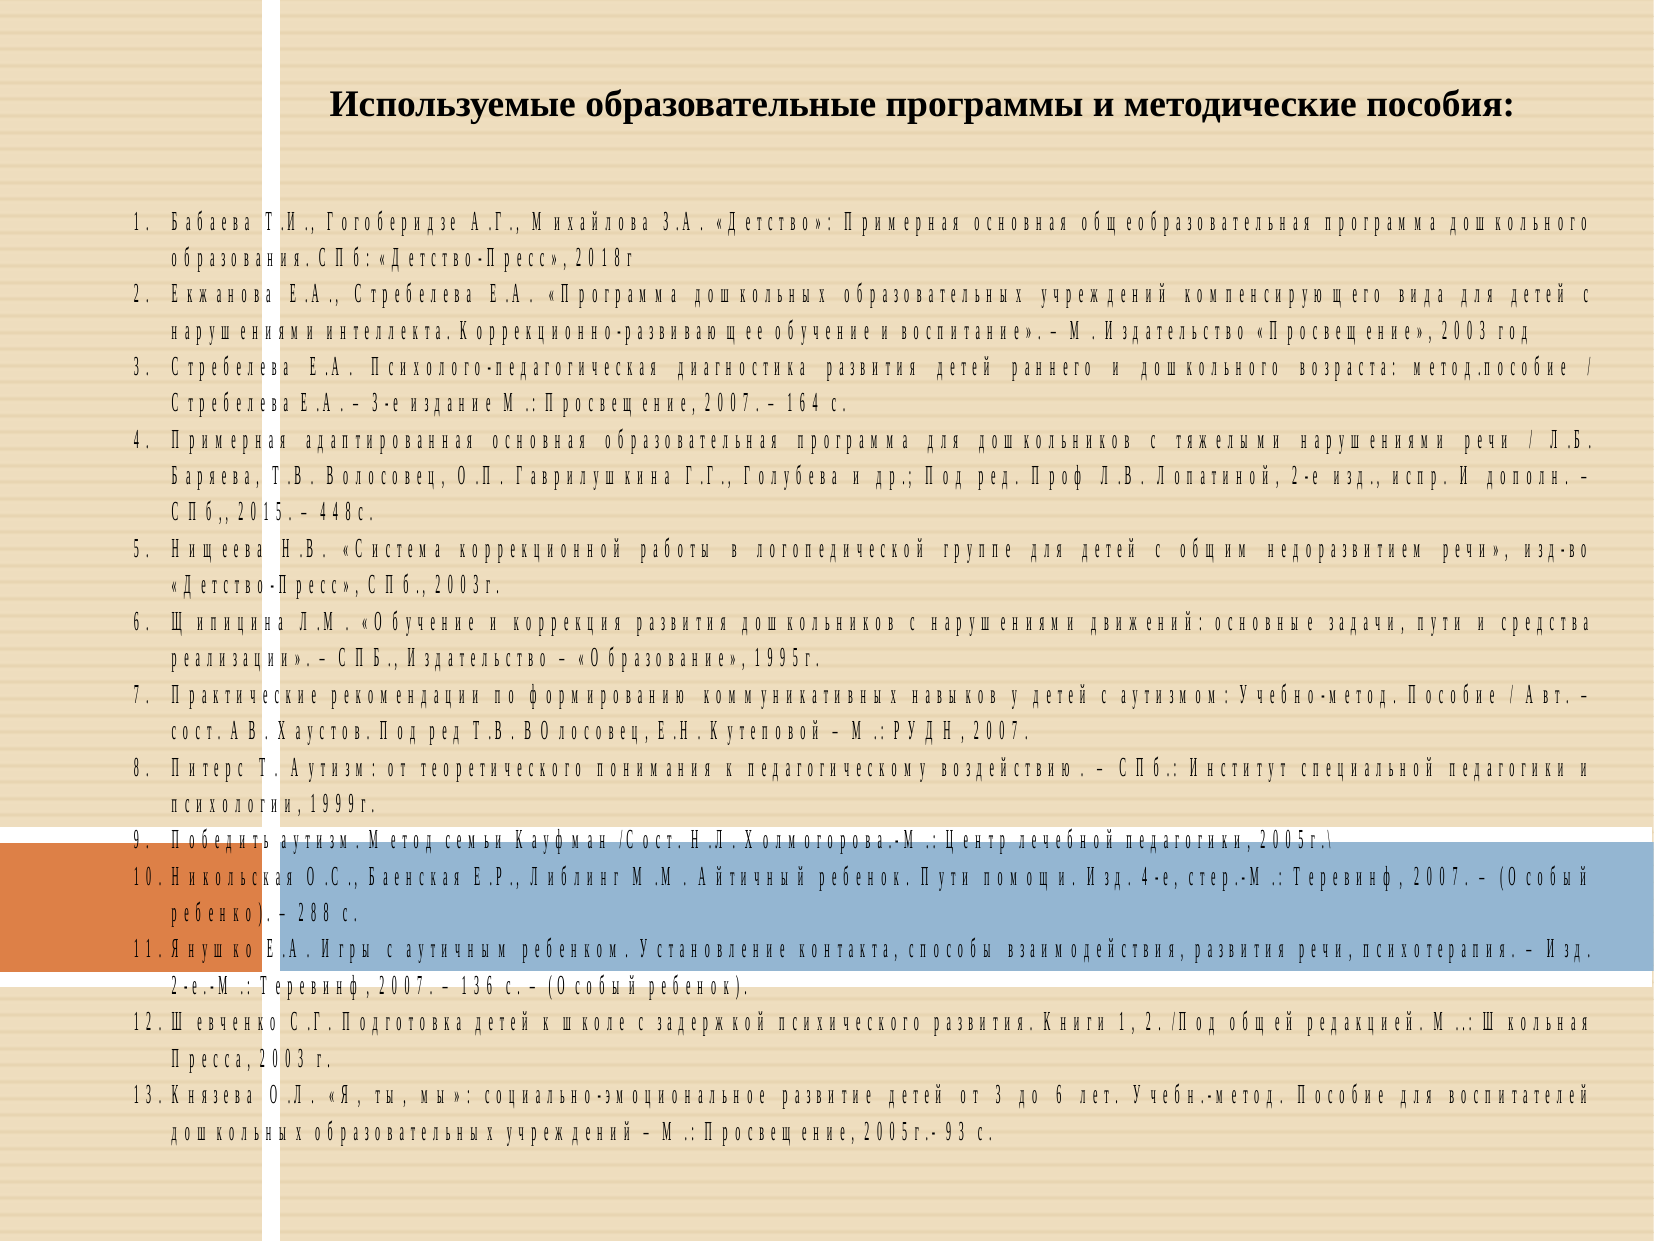

# Используемые образовательные программы и методические пособия: